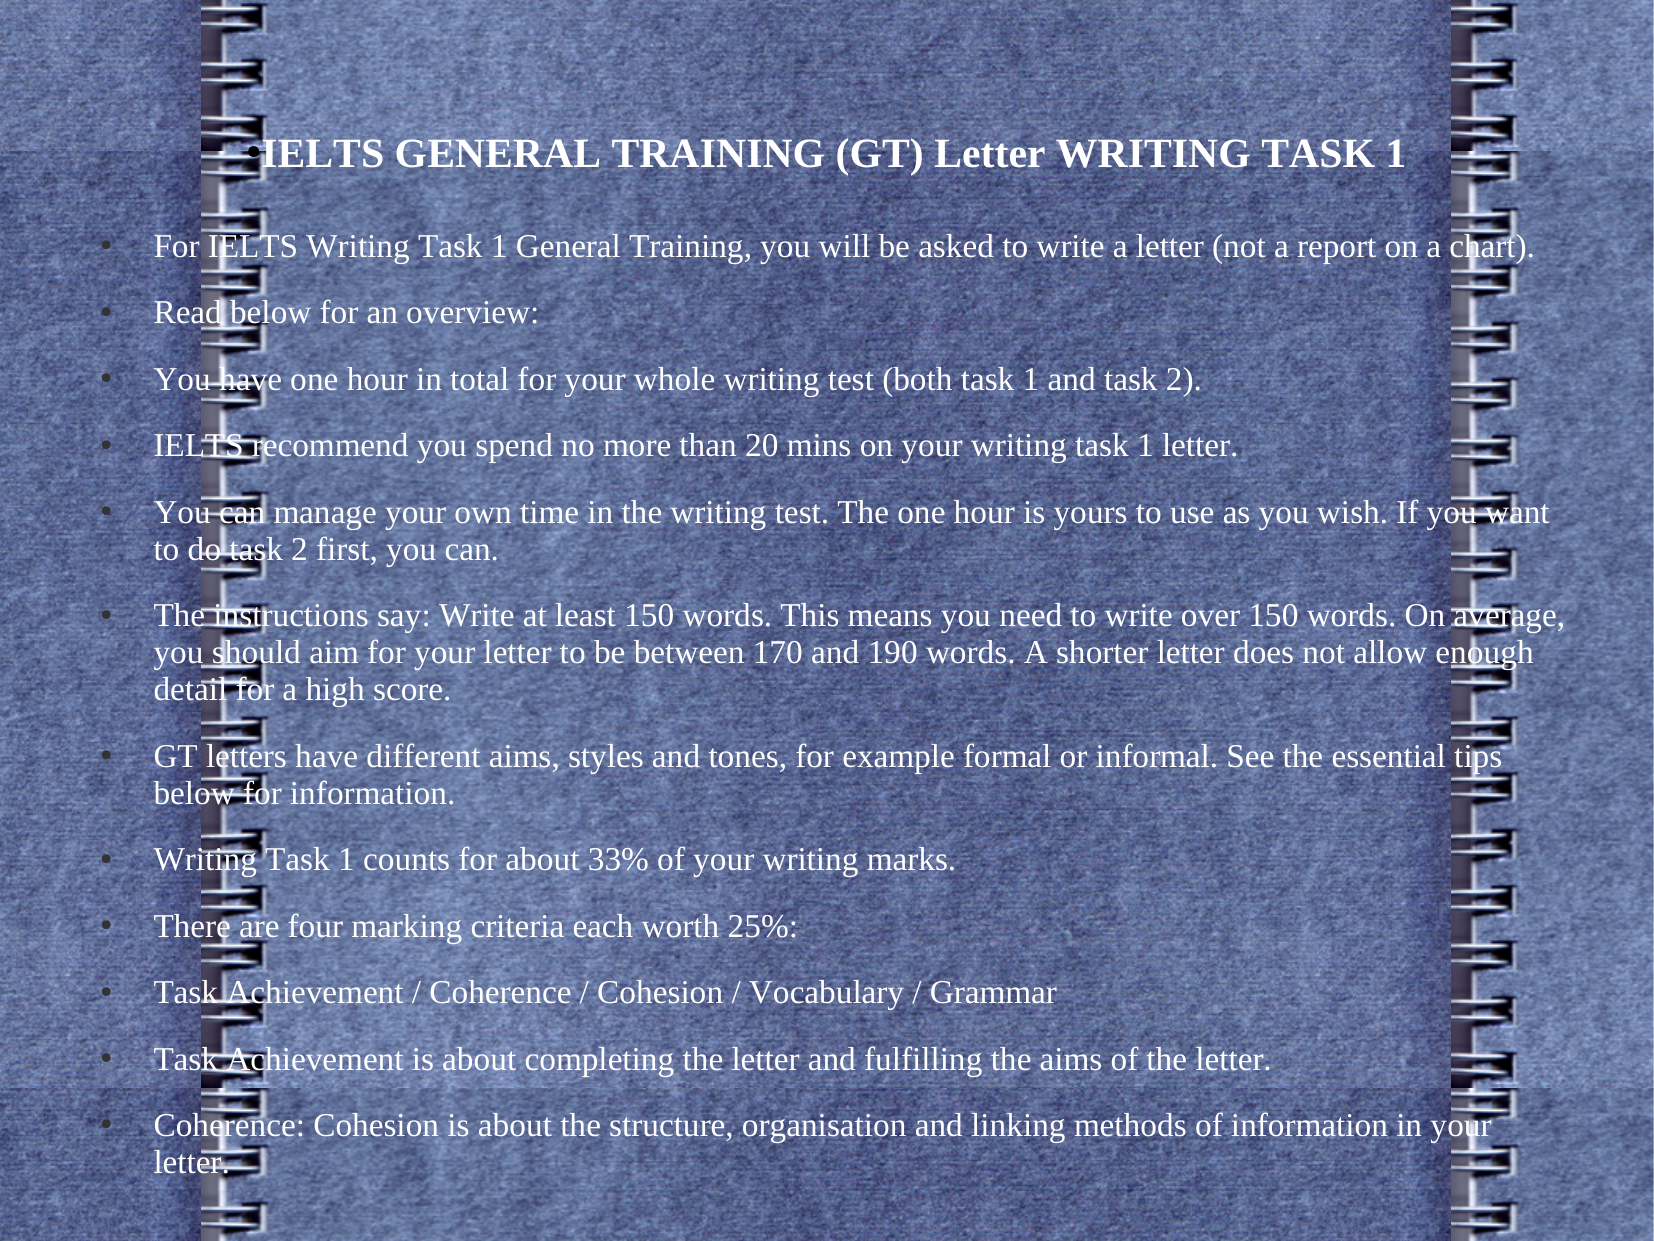

# IELTS GENERAL TRAINING (GT) Letter WRITING TASK 1
For IELTS Writing Task 1 General Training, you will be asked to write a letter (not a report on a chart).
Read below for an overview:
You have one hour in total for your whole writing test (both task 1 and task 2).
IELTS recommend you spend no more than 20 mins on your writing task 1 letter.
You can manage your own time in the writing test. The one hour is yours to use as you wish. If you want to do task 2 first, you can.
The instructions say: Write at least 150 words. This means you need to write over 150 words. On average, you should aim for your letter to be between 170 and 190 words. A shorter letter does not allow enough detail for a high score.
GT letters have different aims, styles and tones, for example formal or informal. See the essential tips below for information.
Writing Task 1 counts for about 33% of your writing marks.
There are four marking criteria each worth 25%:
Task Achievement / Coherence / Cohesion / Vocabulary / Grammar
Task Achievement is about completing the letter and fulfilling the aims of the letter.
Coherence: Cohesion is about the structure, organisation and linking methods of information in your letter.